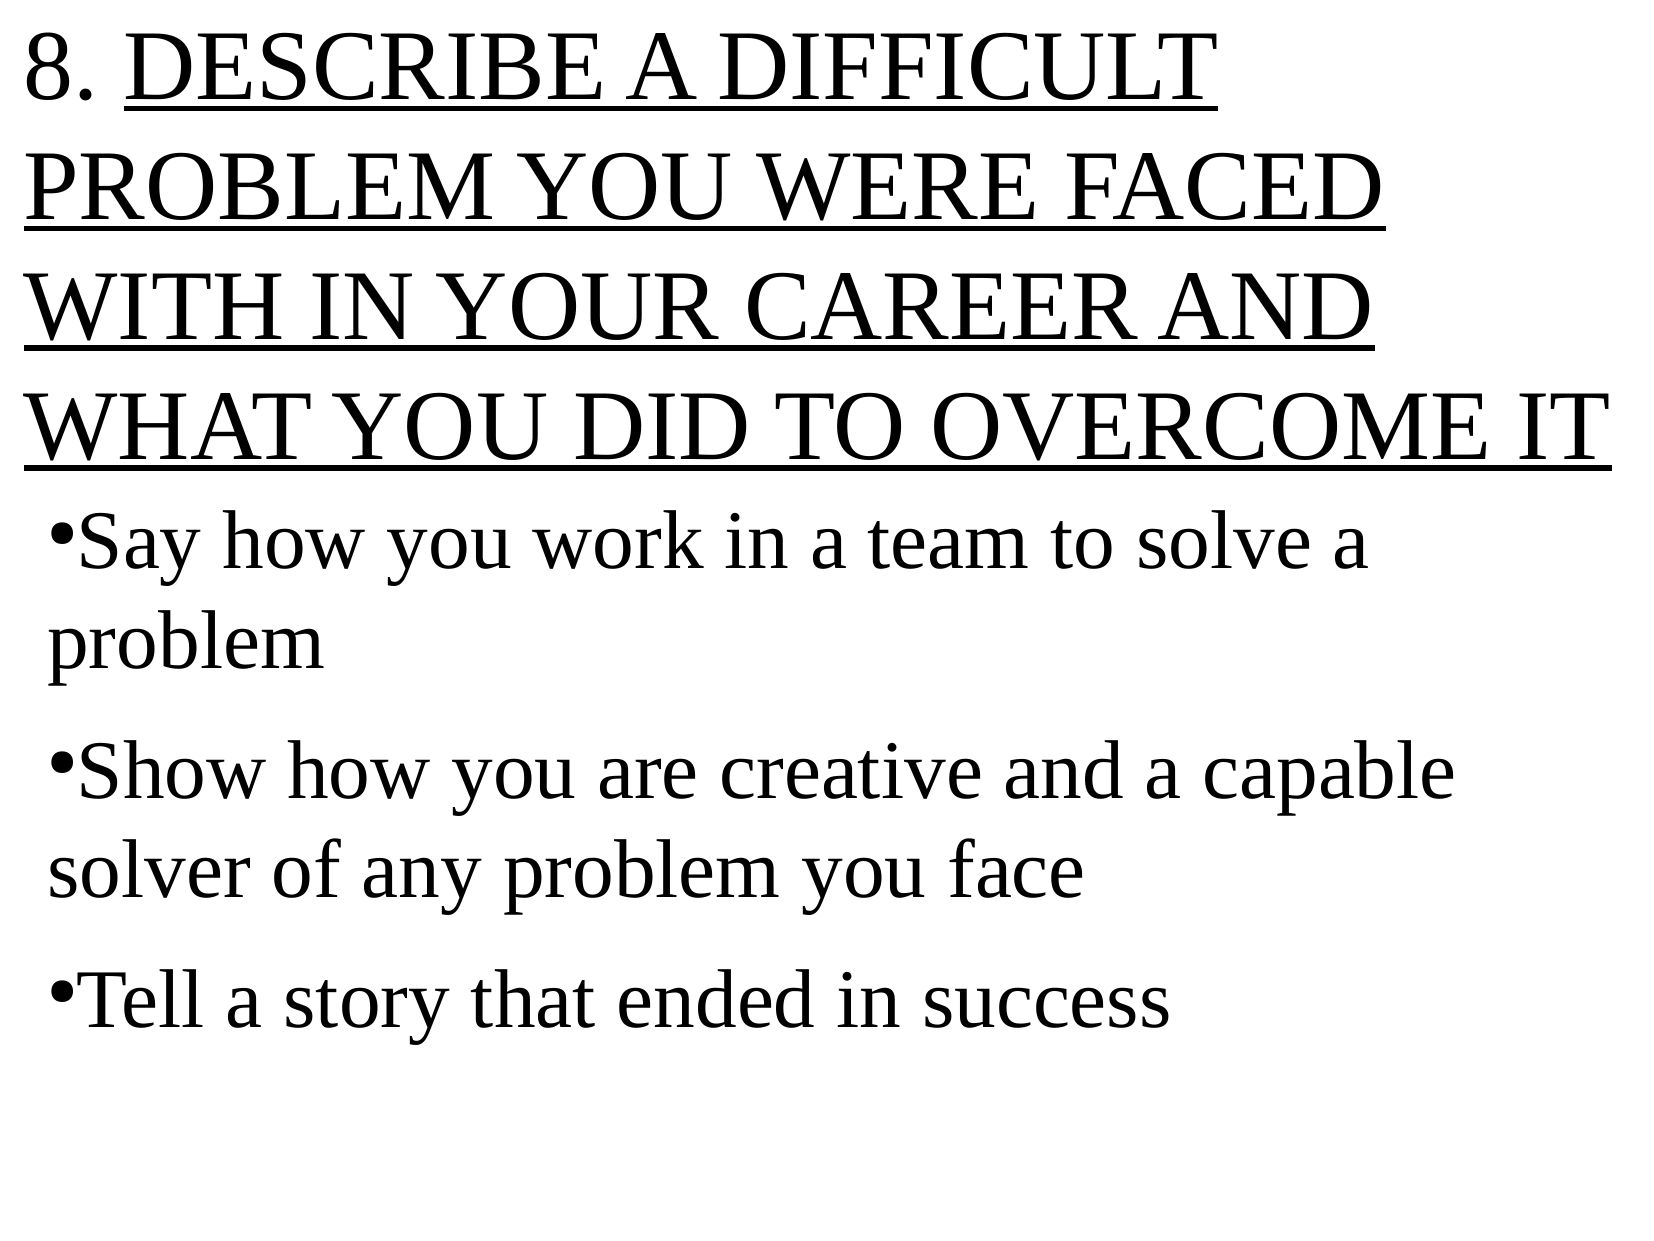

# 8. DESCRIBE A DIFFICULT PROBLEM YOU WERE FACED WITH IN YOUR CAREER AND WHAT YOU DID TO OVERCOME IT
Say how you work in a team to solve a problem
Show how you are creative and a capable solver of any problem you face
Tell a story that ended in success